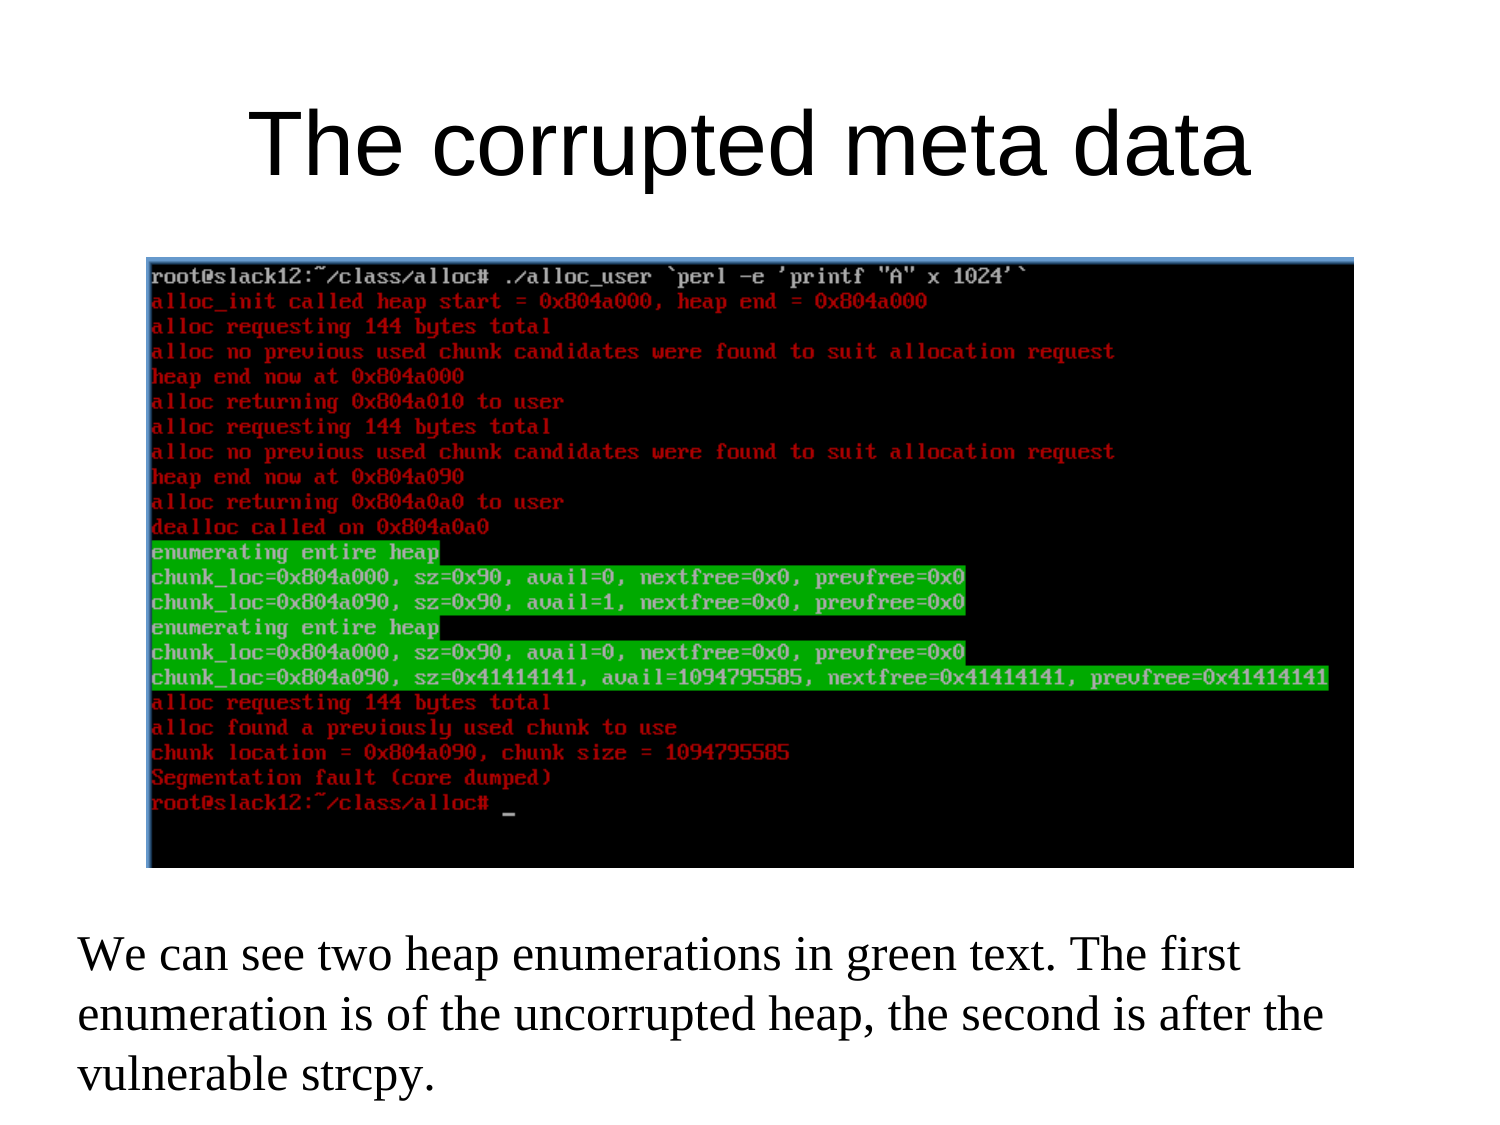

# The corrupted meta data
We can see two heap enumerations in green text. The first enumeration is of the uncorrupted heap, the second is after the vulnerable strcpy.